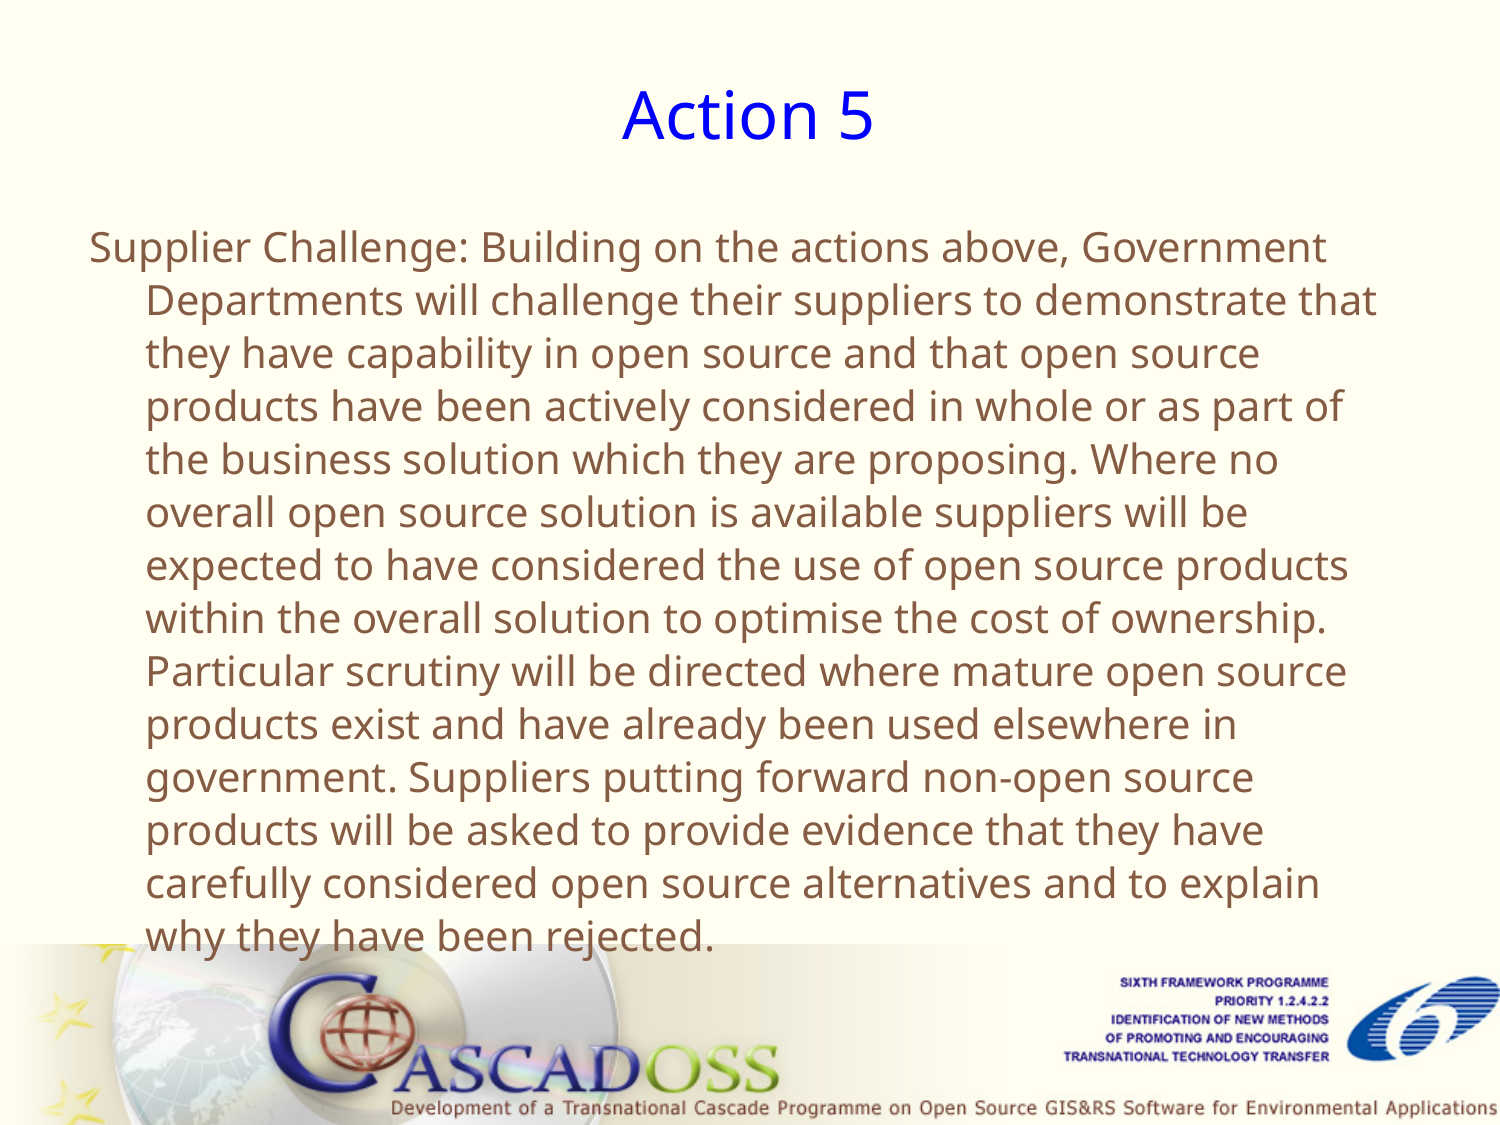

# Action 5
Supplier Challenge: Building on the actions above, Government Departments will challenge their suppliers to demonstrate that they have capability in open source and that open source products have been actively considered in whole or as part of the business solution which they are proposing. Where no overall open source solution is available suppliers will be expected to have considered the use of open source products within the overall solution to optimise the cost of ownership. Particular scrutiny will be directed where mature open source products exist and have already been used elsewhere in government. Suppliers putting forward non-open source products will be asked to provide evidence that they have carefully considered open source alternatives and to explain why they have been rejected.